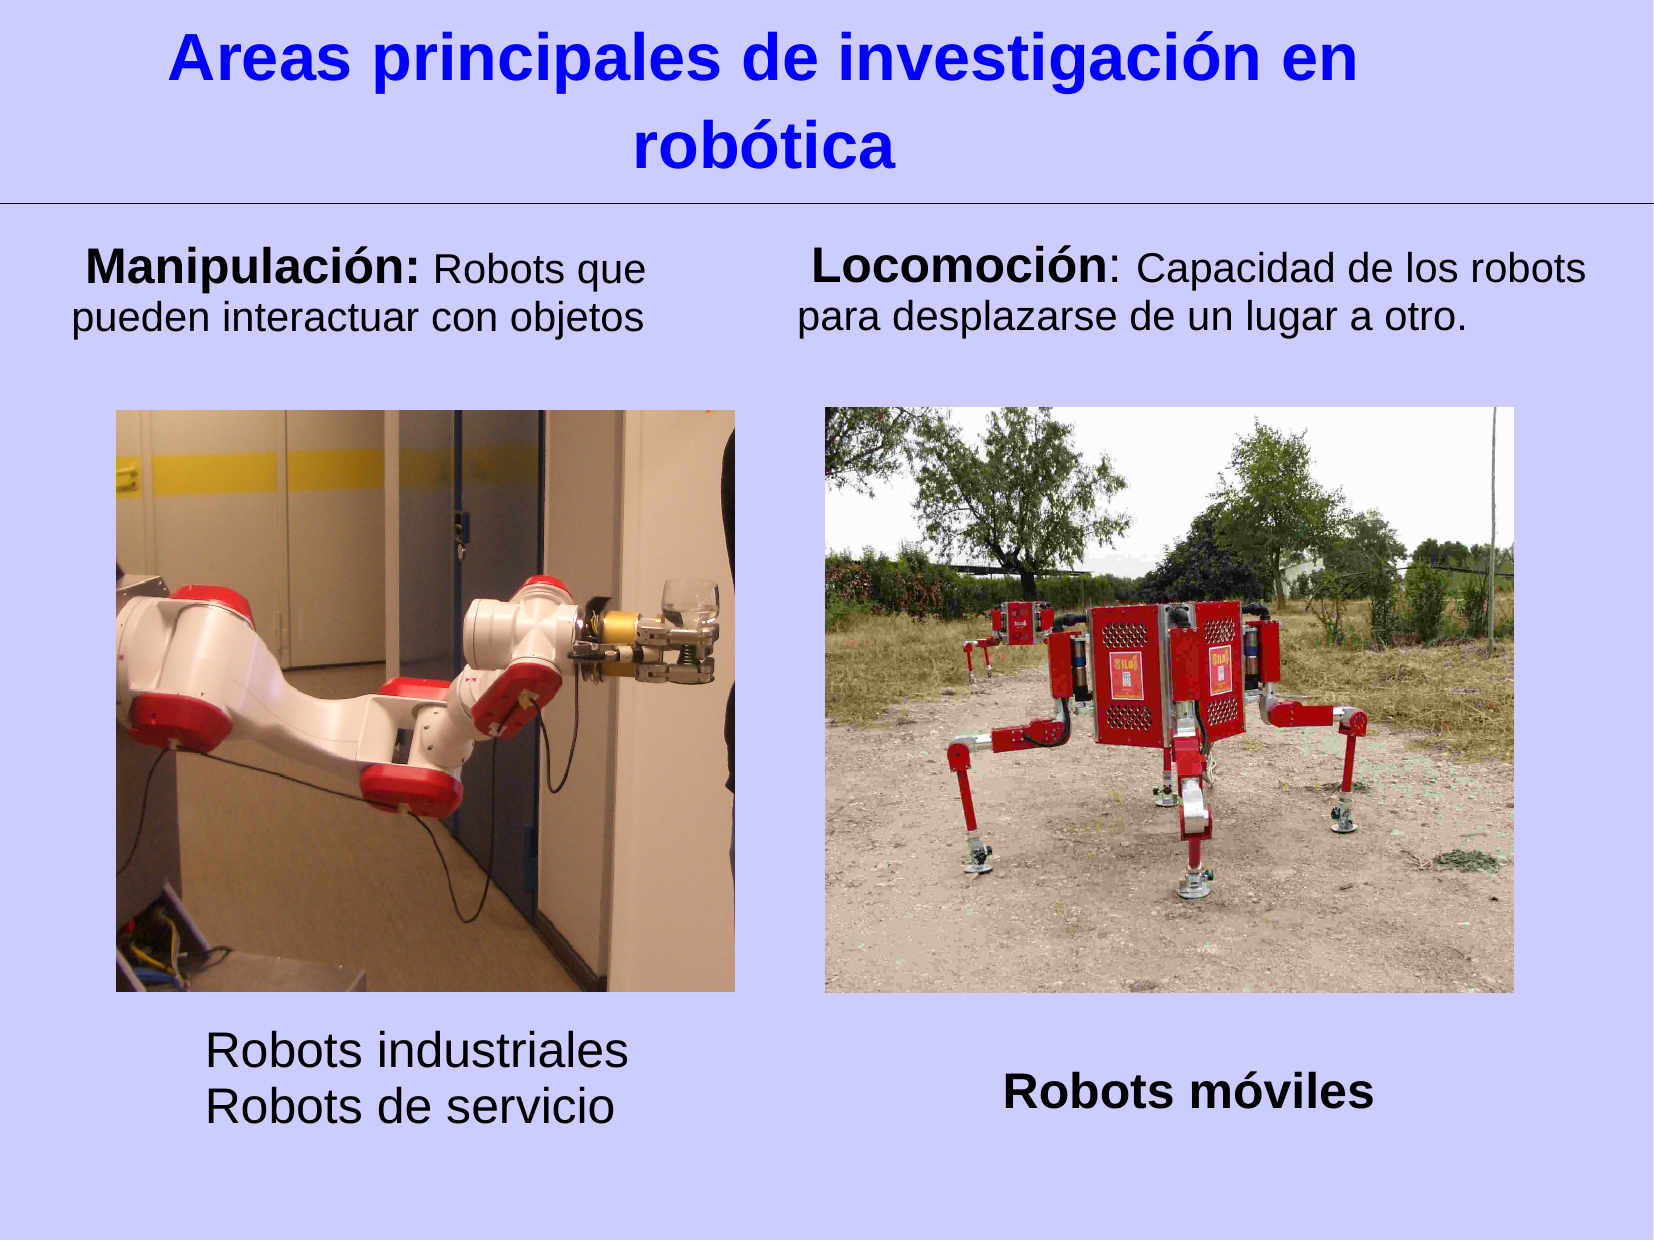

# Areas principales de investigación en robótica
 Locomoción: Capacidad de los robots para desplazarse de un lugar a otro.
 Manipulación: Robots que pueden interactuar con objetos
Robots industriales
Robots de servicio
Robots móviles